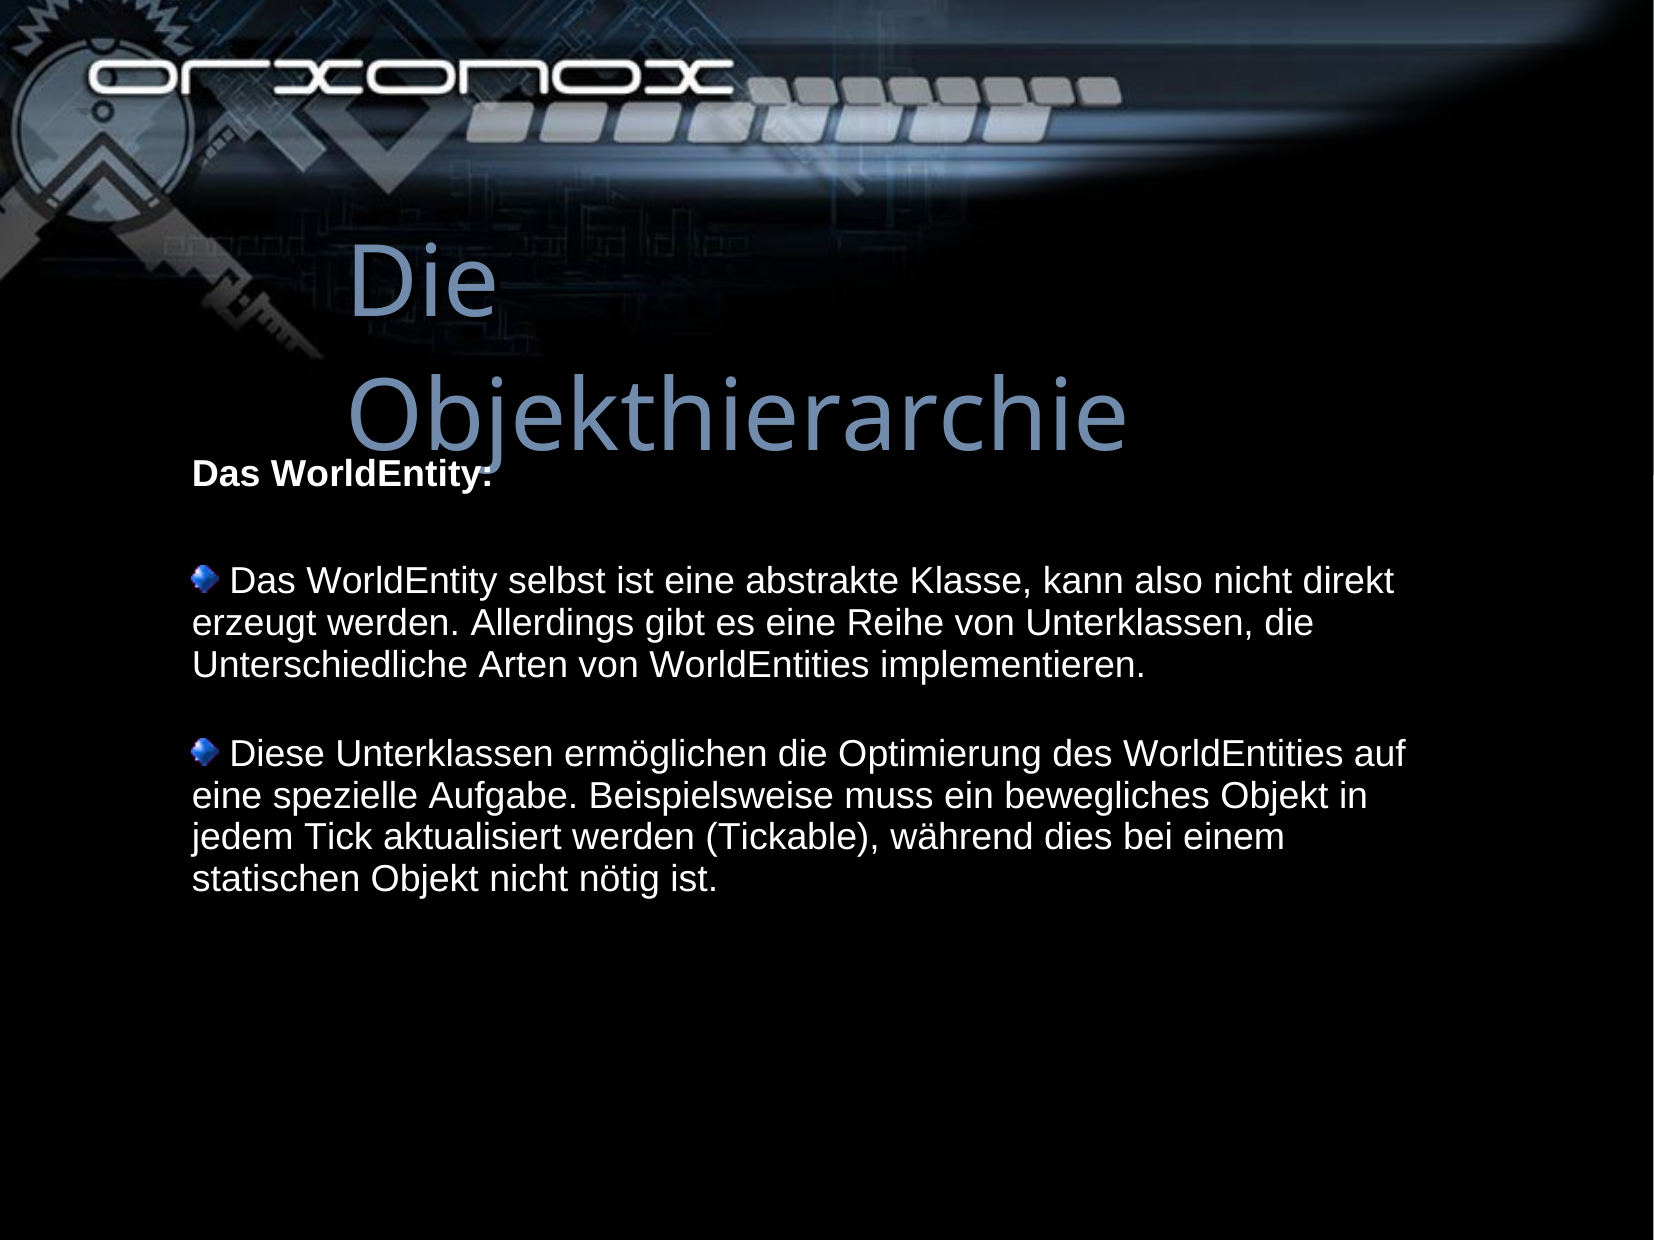

Die Objekthierarchie
Das WorldEntity:
 Das WorldEntity selbst ist eine abstrakte Klasse, kann also nicht direkt erzeugt werden. Allerdings gibt es eine Reihe von Unterklassen, die Unterschiedliche Arten von WorldEntities implementieren.
 Diese Unterklassen ermöglichen die Optimierung des WorldEntities auf eine spezielle Aufgabe. Beispielsweise muss ein bewegliches Objekt in jedem Tick aktualisiert werden (Tickable), während dies bei einem statischen Objekt nicht nötig ist.